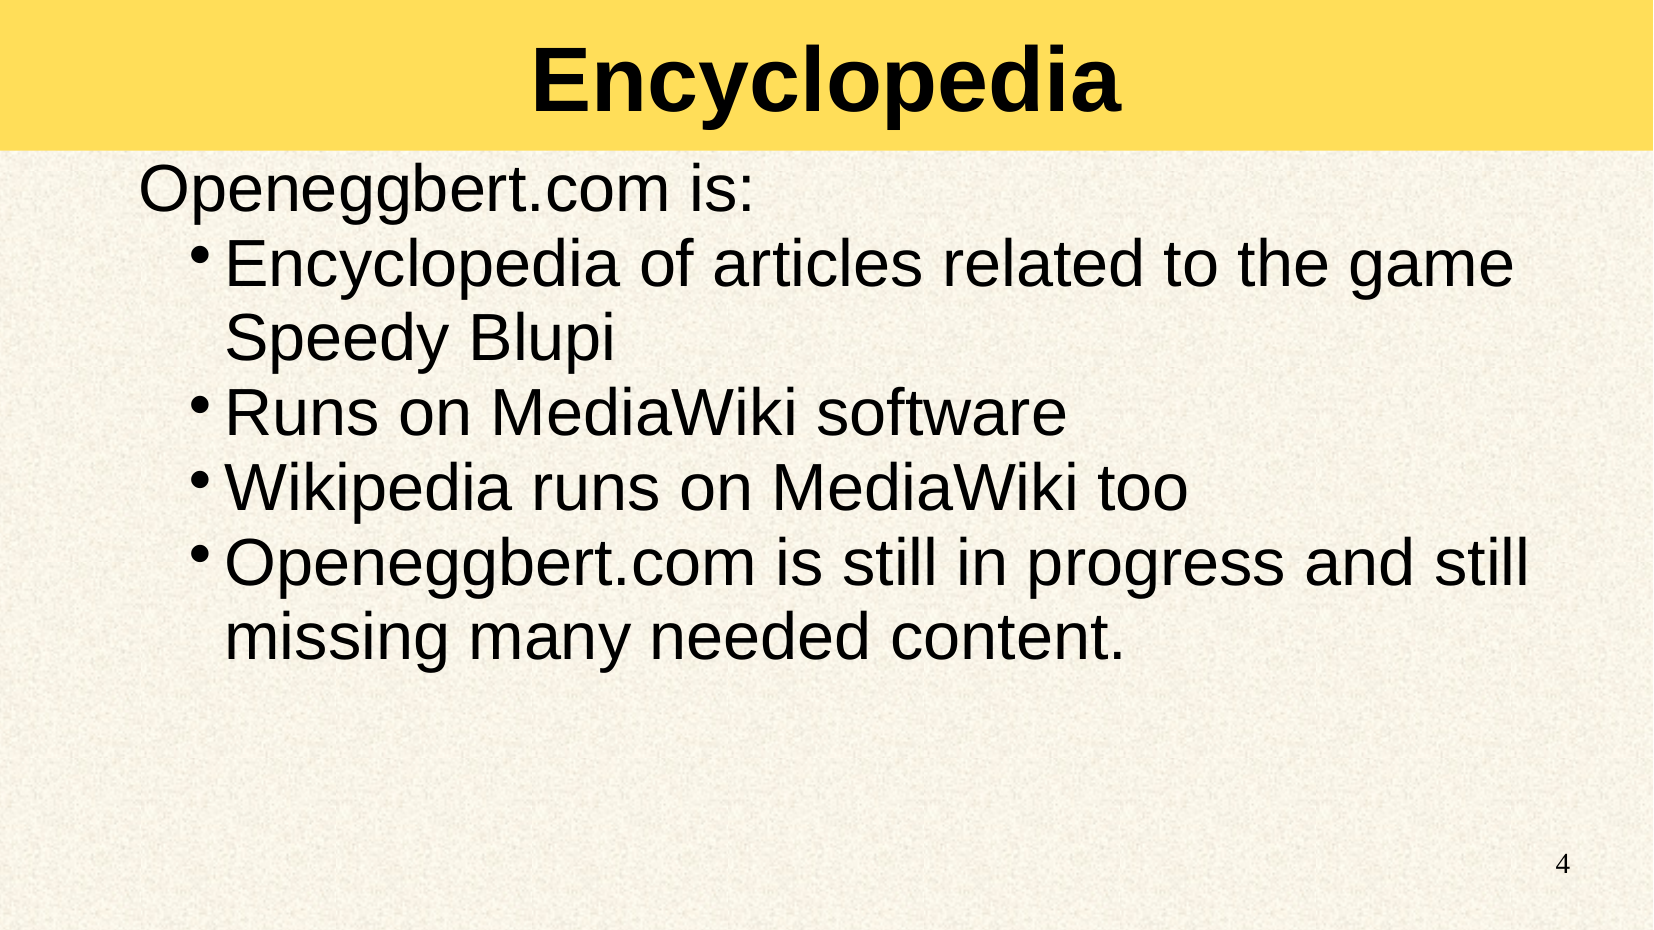

# Encyclopedia
Openeggbert.com is:
Encyclopedia of articles related to the game Speedy Blupi
Runs on MediaWiki software
Wikipedia runs on MediaWiki too
Openeggbert.com is still in progress and still missing many needed content.
4